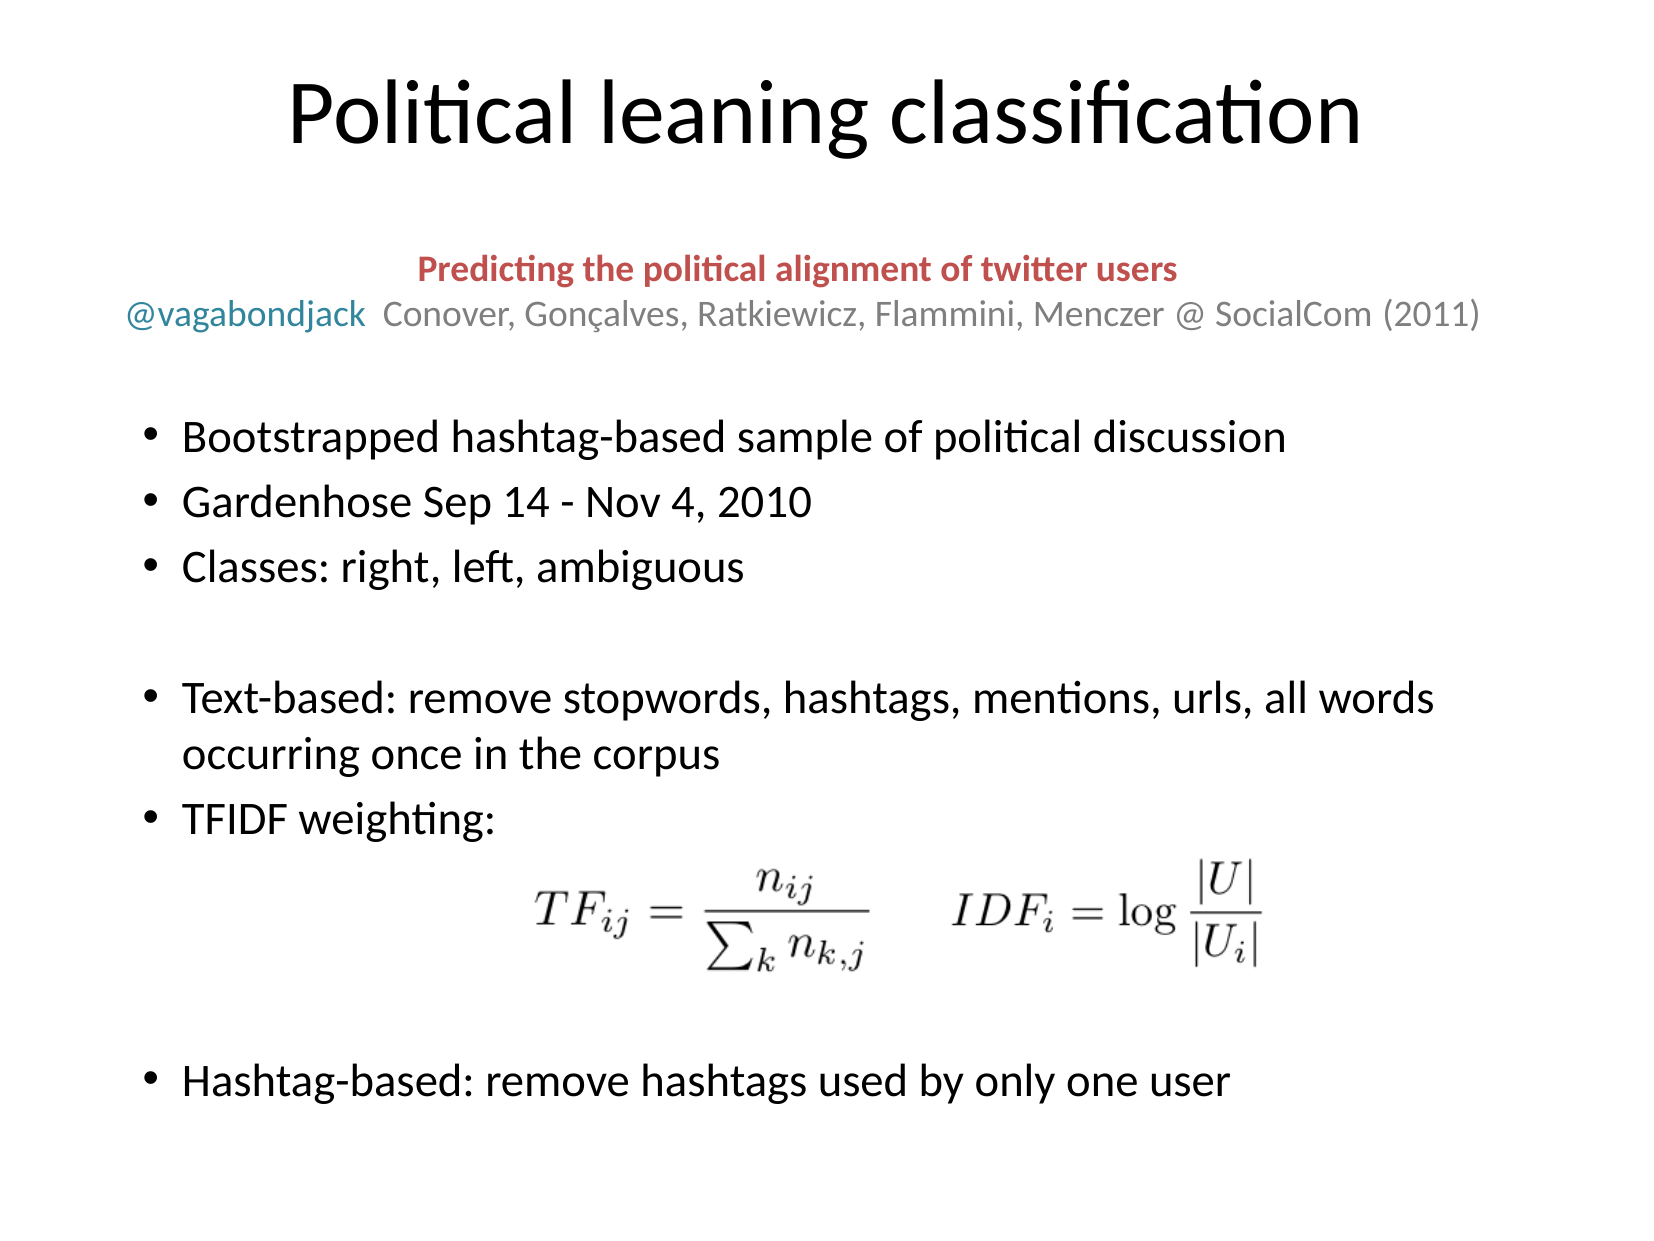

# Political leaning classification
Predicting the political alignment of twitter users
@vagabondjack Conover, Gonçalves, Ratkiewicz, Flammini, Menczer @ SocialCom (2011)
Bootstrapped hashtag-based sample of political discussion
Gardenhose Sep 14 - Nov 4, 2010
Classes: right, left, ambiguous
Text-based: remove stopwords, hashtags, mentions, urls, all words occurring once in the corpus
TFIDF weighting:
Hashtag-based: remove hashtags used by only one user